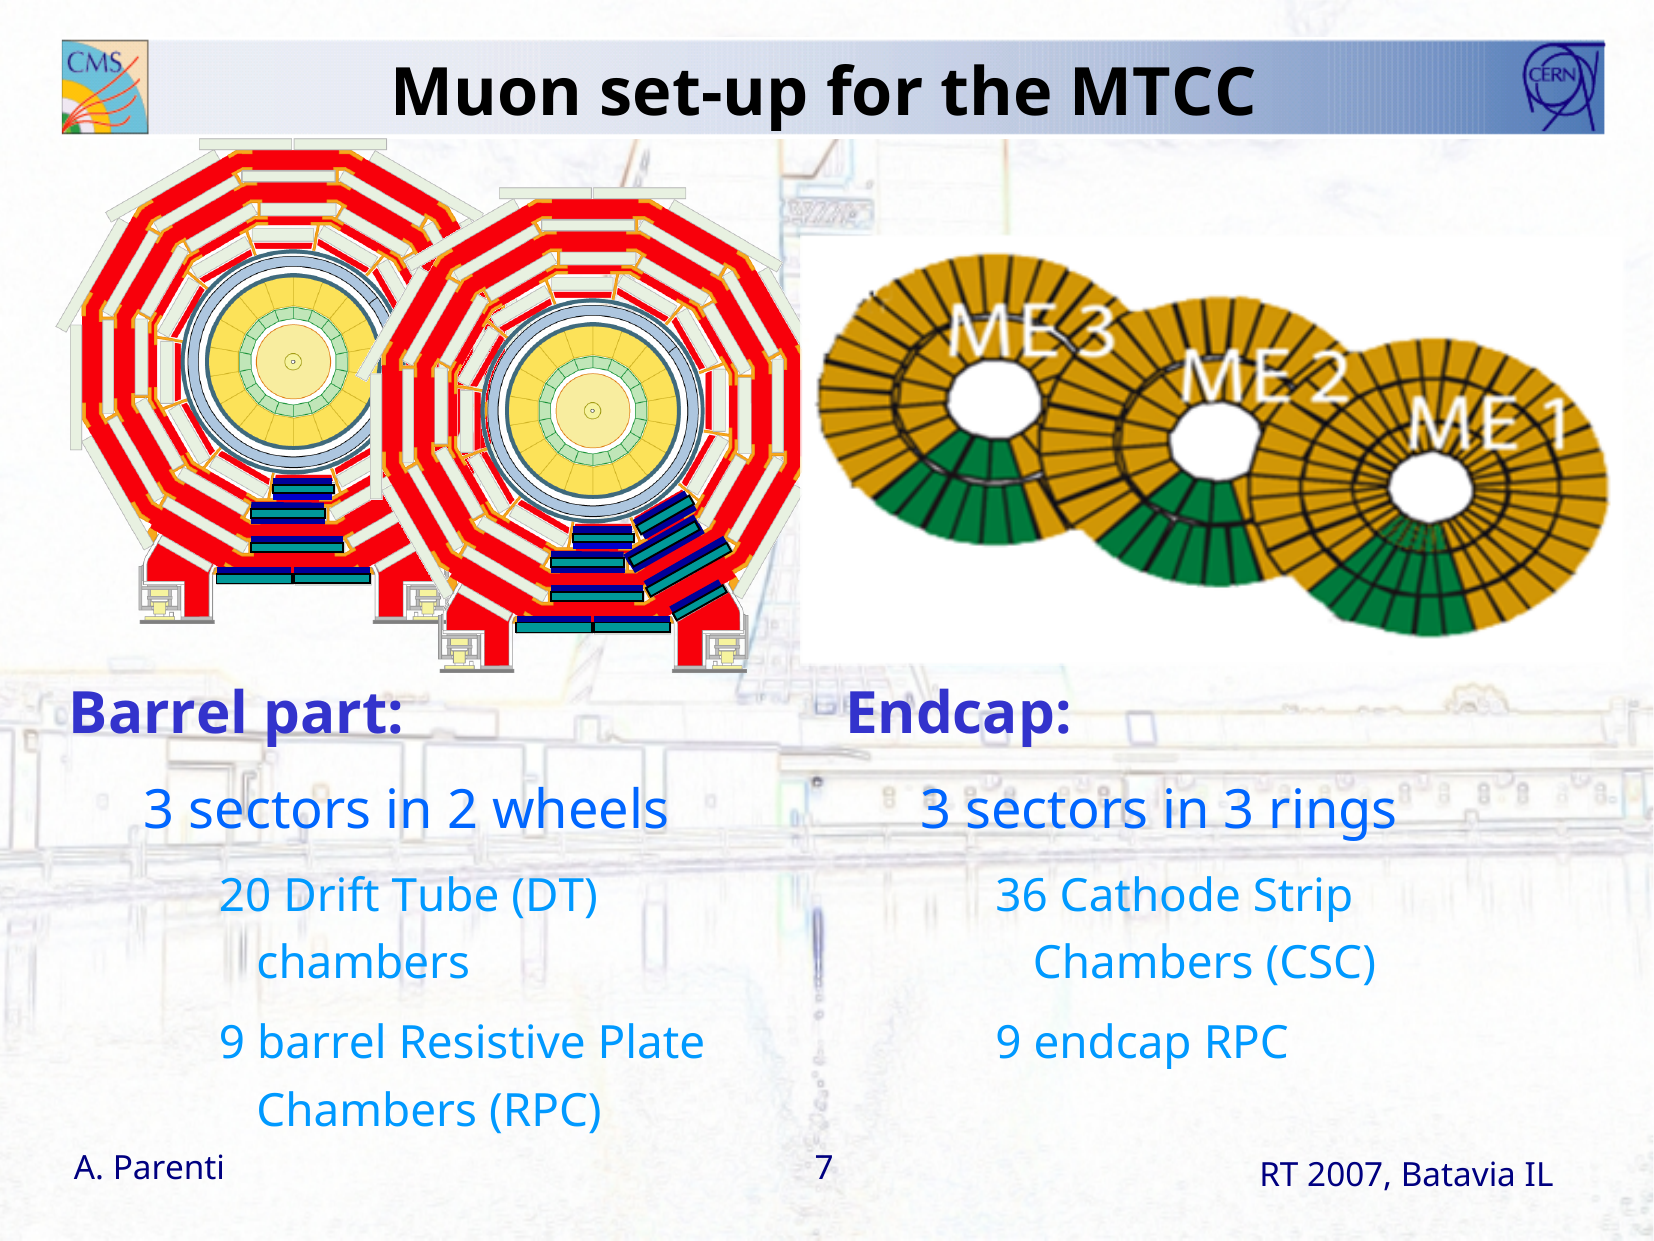

# Muon set-up for the MTCC
Barrel part:
3 sectors in 2 wheels
20 Drift Tube (DT) chambers
9 barrel Resistive Plate Chambers (RPC)
Endcap:
3 sectors in 3 rings
36 Cathode Strip Chambers (CSC)
9 endcap RPC